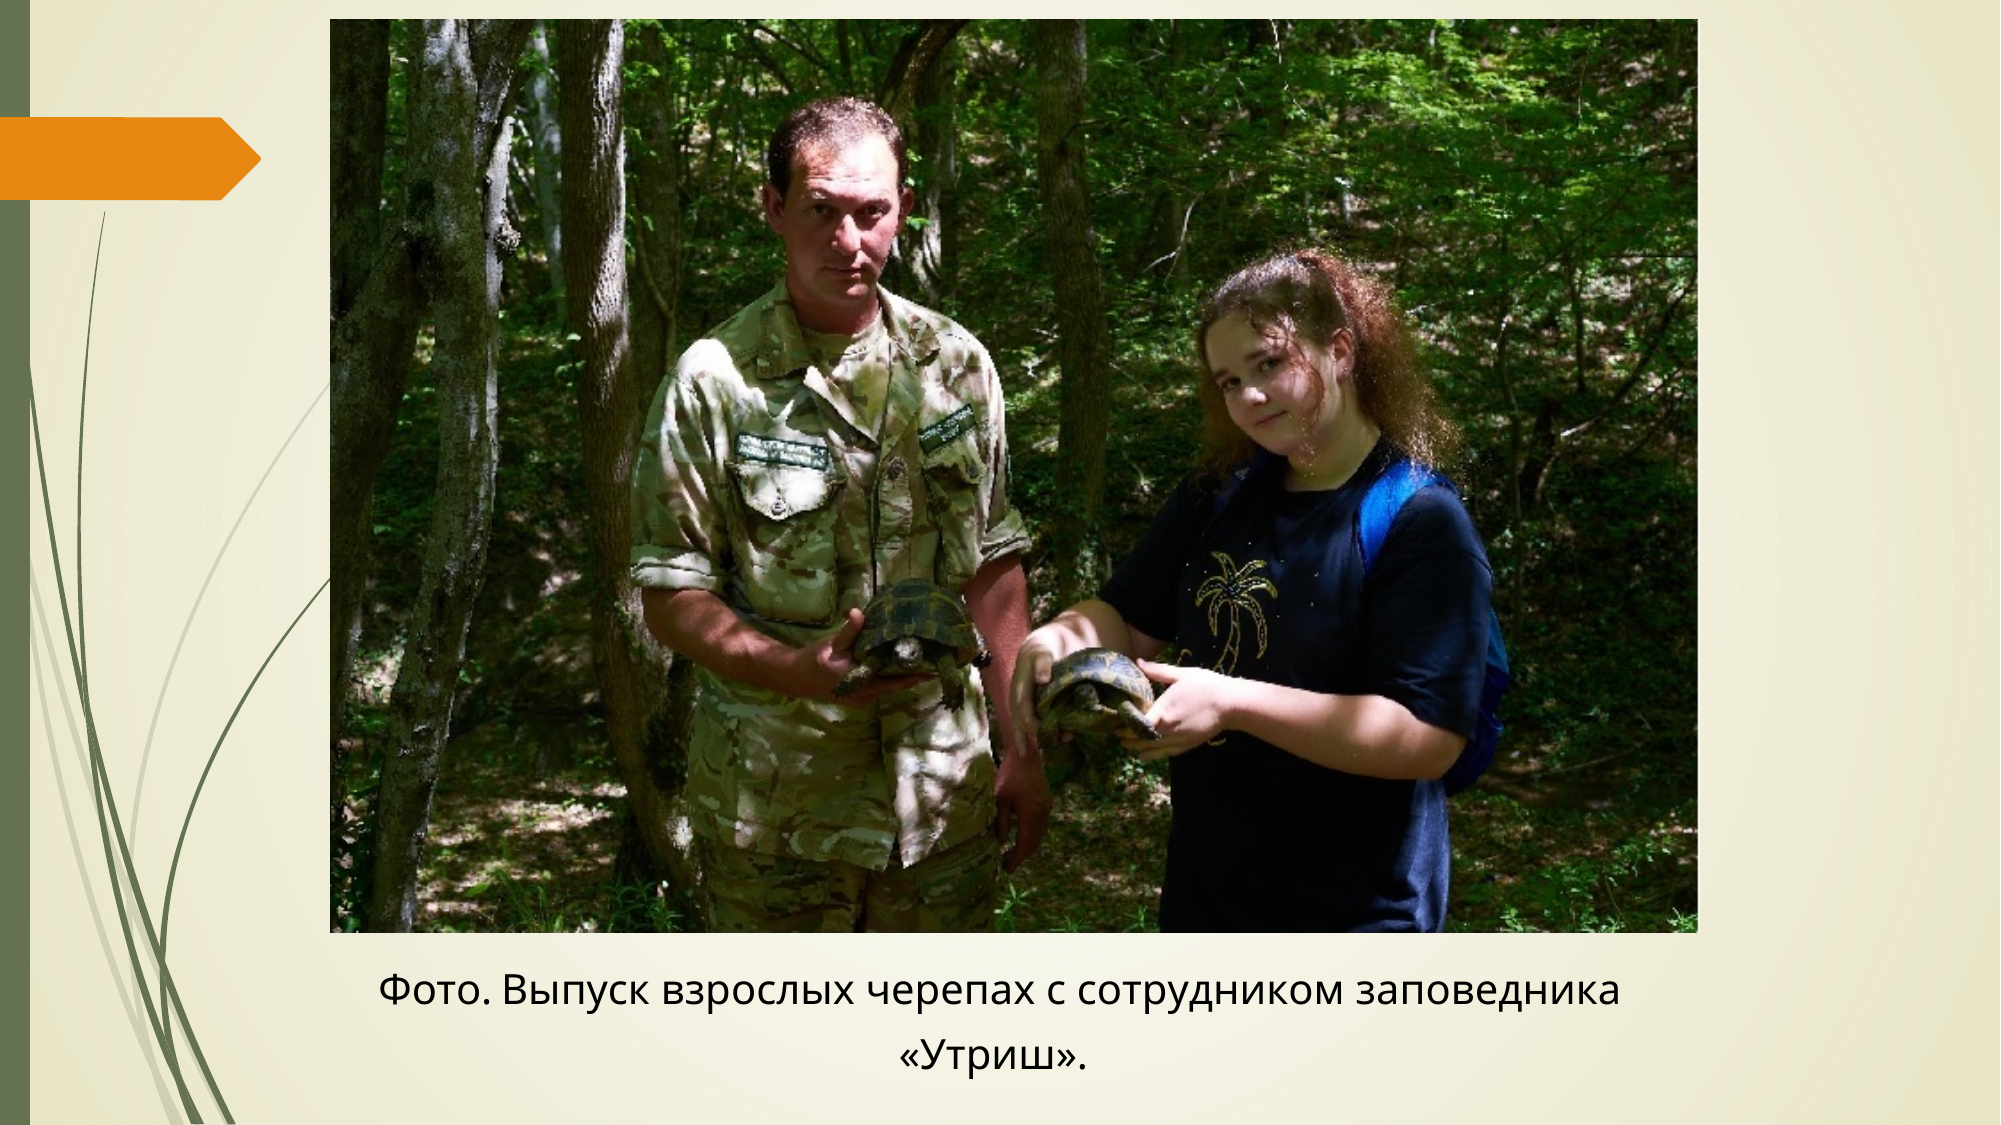

Фото. Выпуск взрослых черепах с сотрудником заповедника «Утриш».